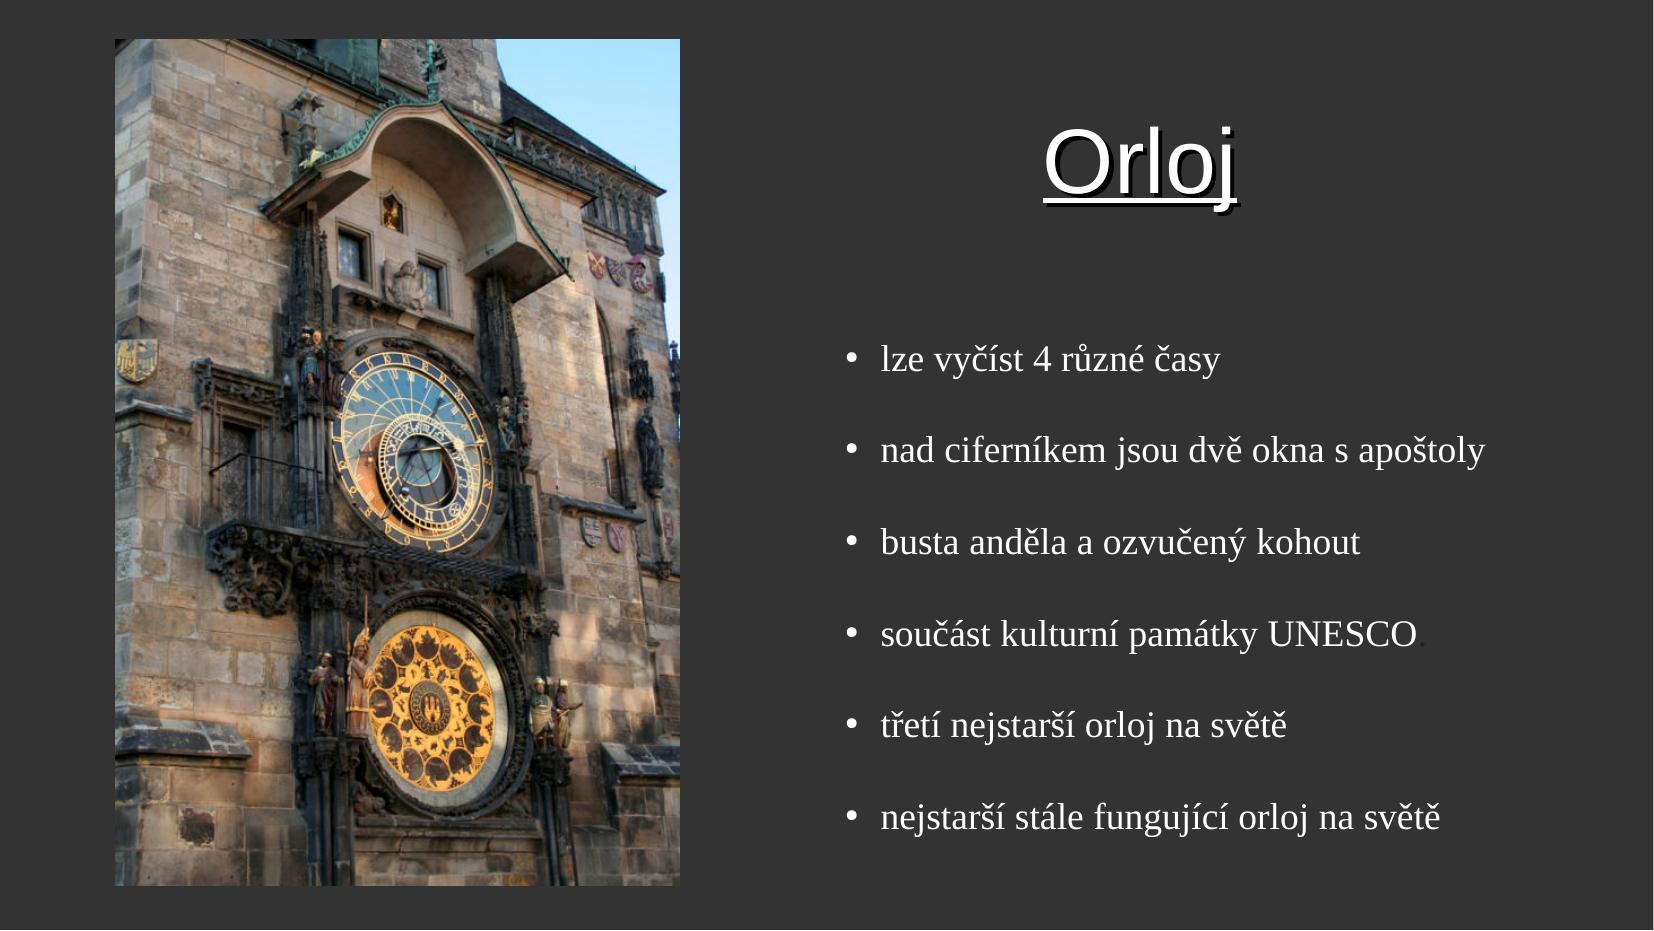

# Orloj
lze vyčíst 4 různé časy
nad ciferníkem jsou dvě okna s apoštoly
busta anděla a ozvučený kohout
součást kulturní památky UNESCO.
třetí nejstarší orloj na světě
nejstarší stále fungující orloj na světě